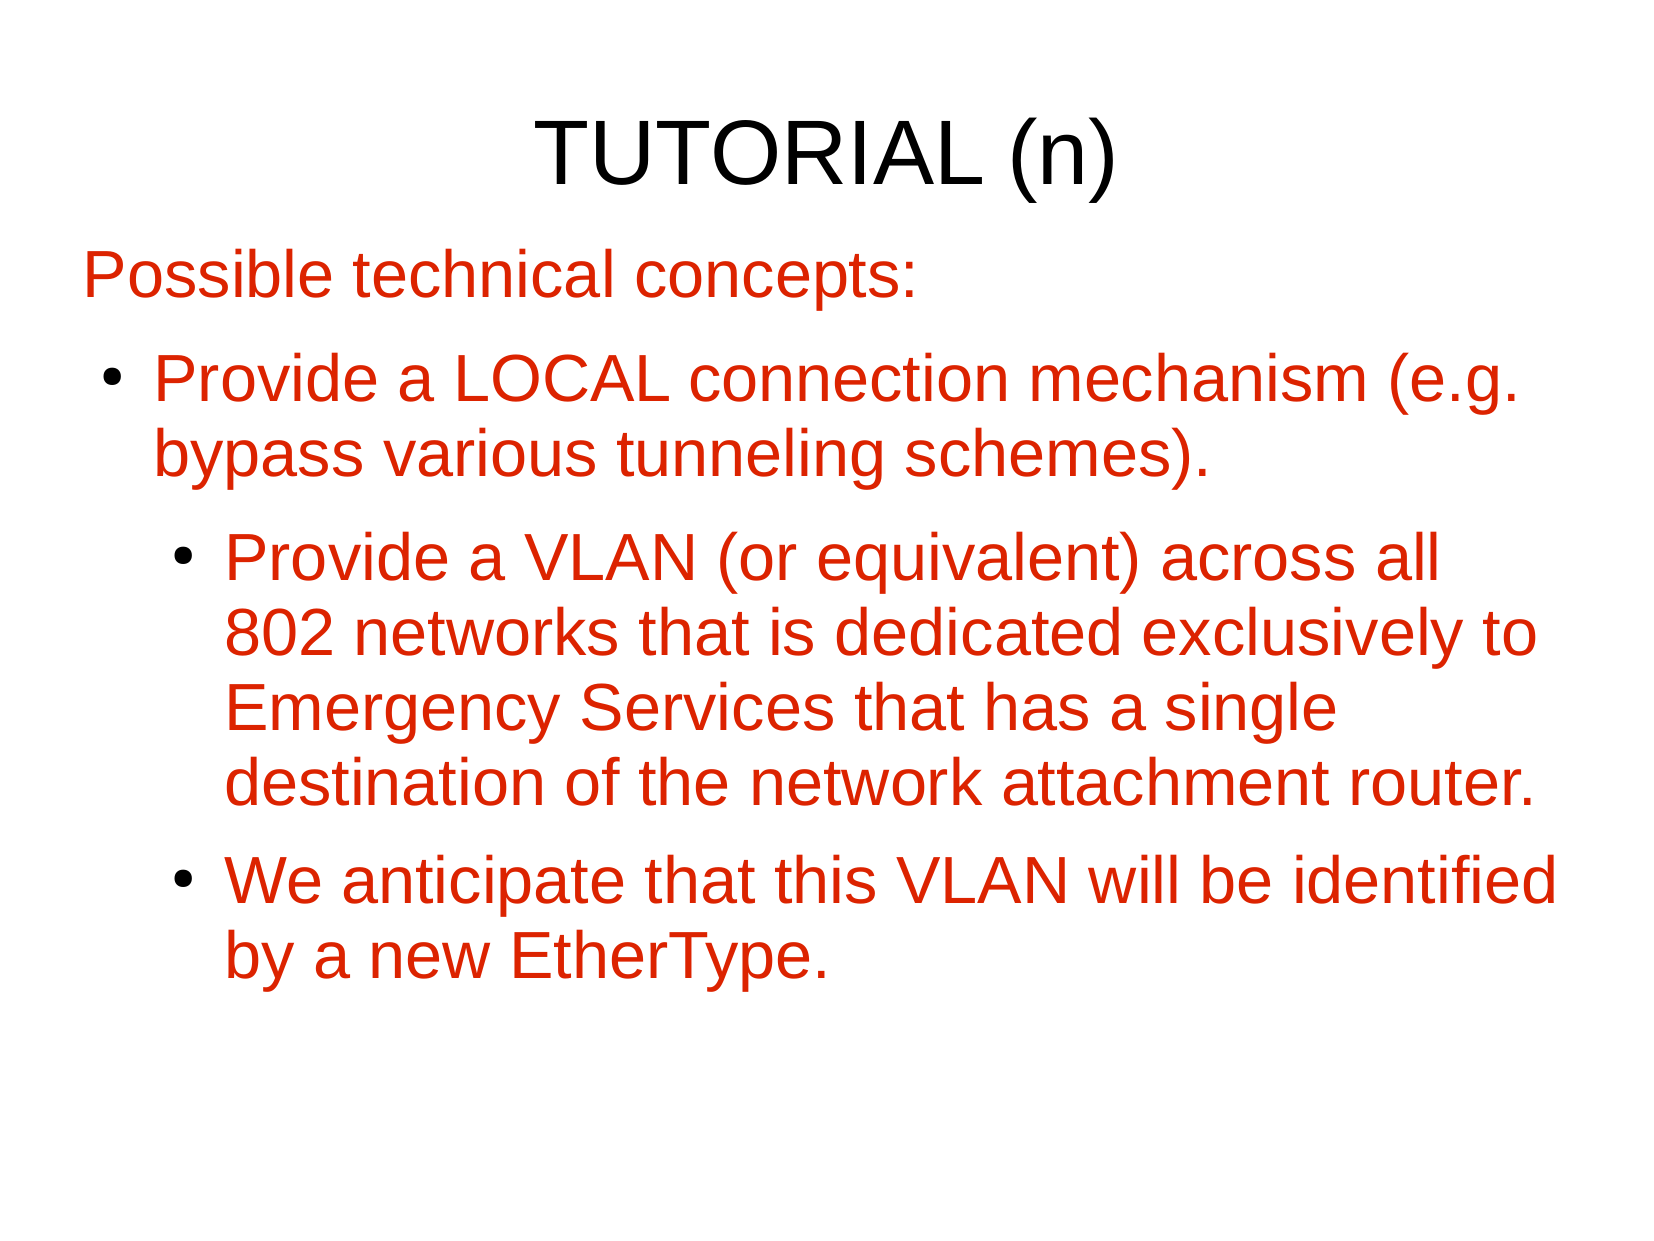

# TUTORIAL (n)
Possible technical concepts:
Provide a LOCAL connection mechanism (e.g. bypass various tunneling schemes).
Provide a VLAN (or equivalent) across all 802 networks that is dedicated exclusively to Emergency Services that has a single destination of the network attachment router.
We anticipate that this VLAN will be identified by a new EtherType.